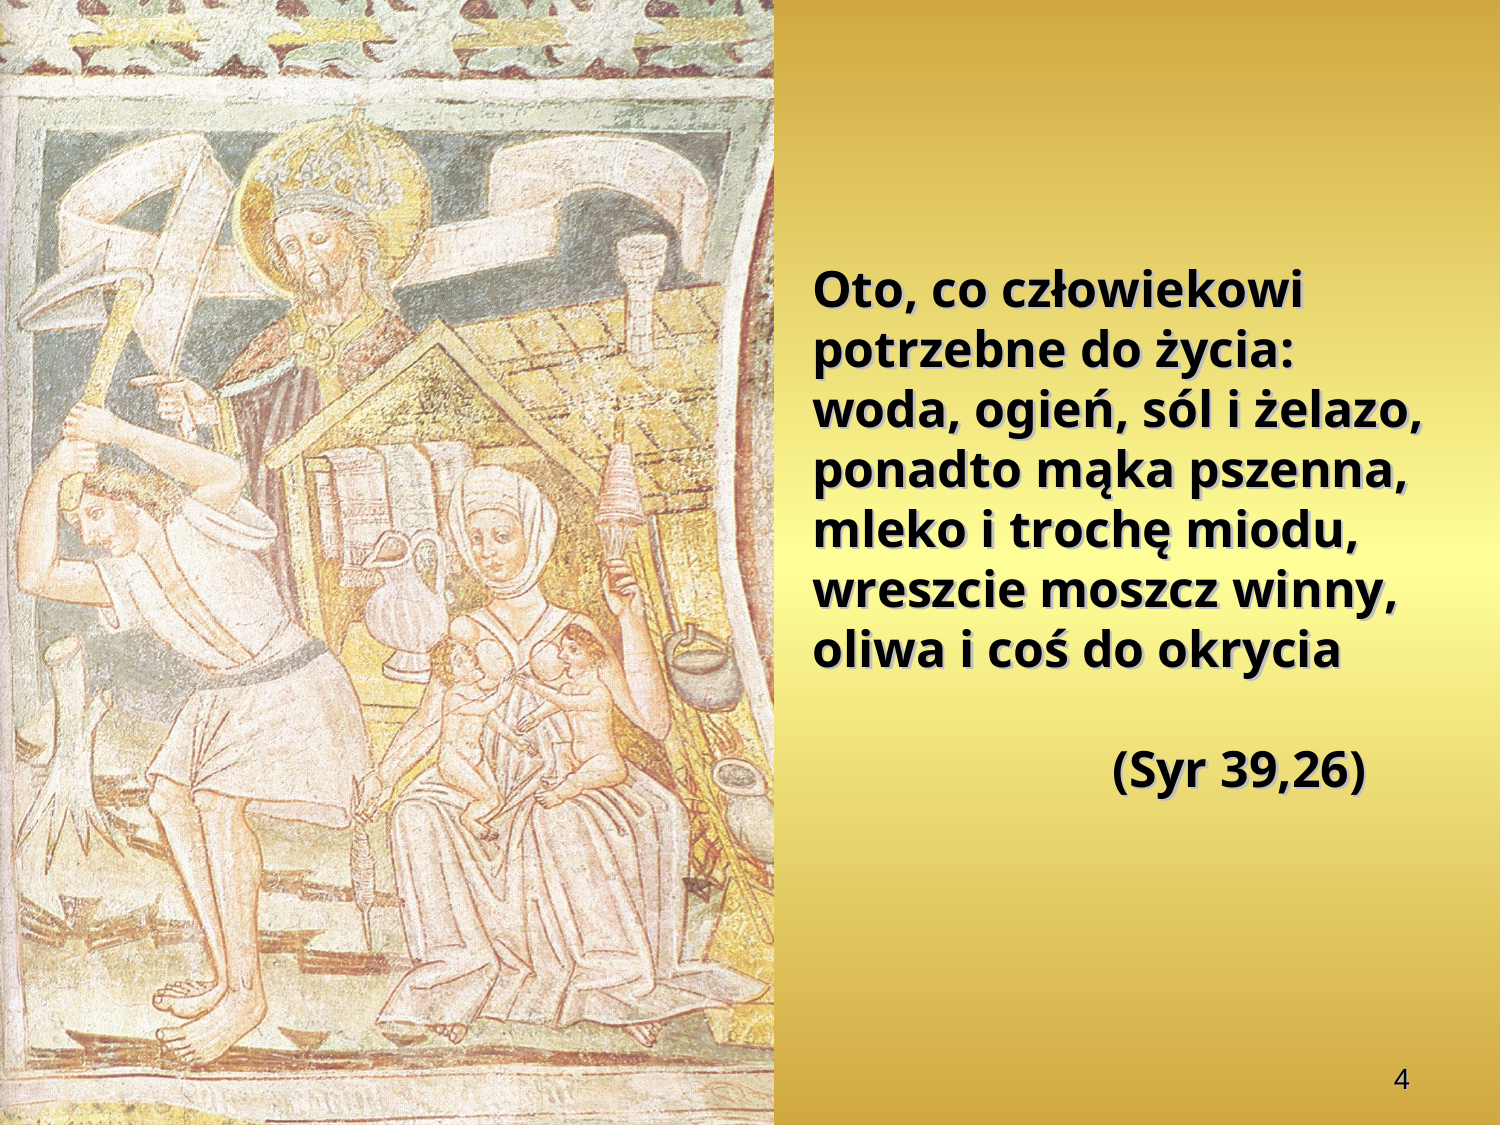

# Oto, co człowiekowi potrzebne do życia: woda, ogień, sól i żelazo, ponadto mąka pszenna, mleko i trochę miodu, wreszcie moszcz winny, oliwa i coś do okrycia (Syr 39,26)